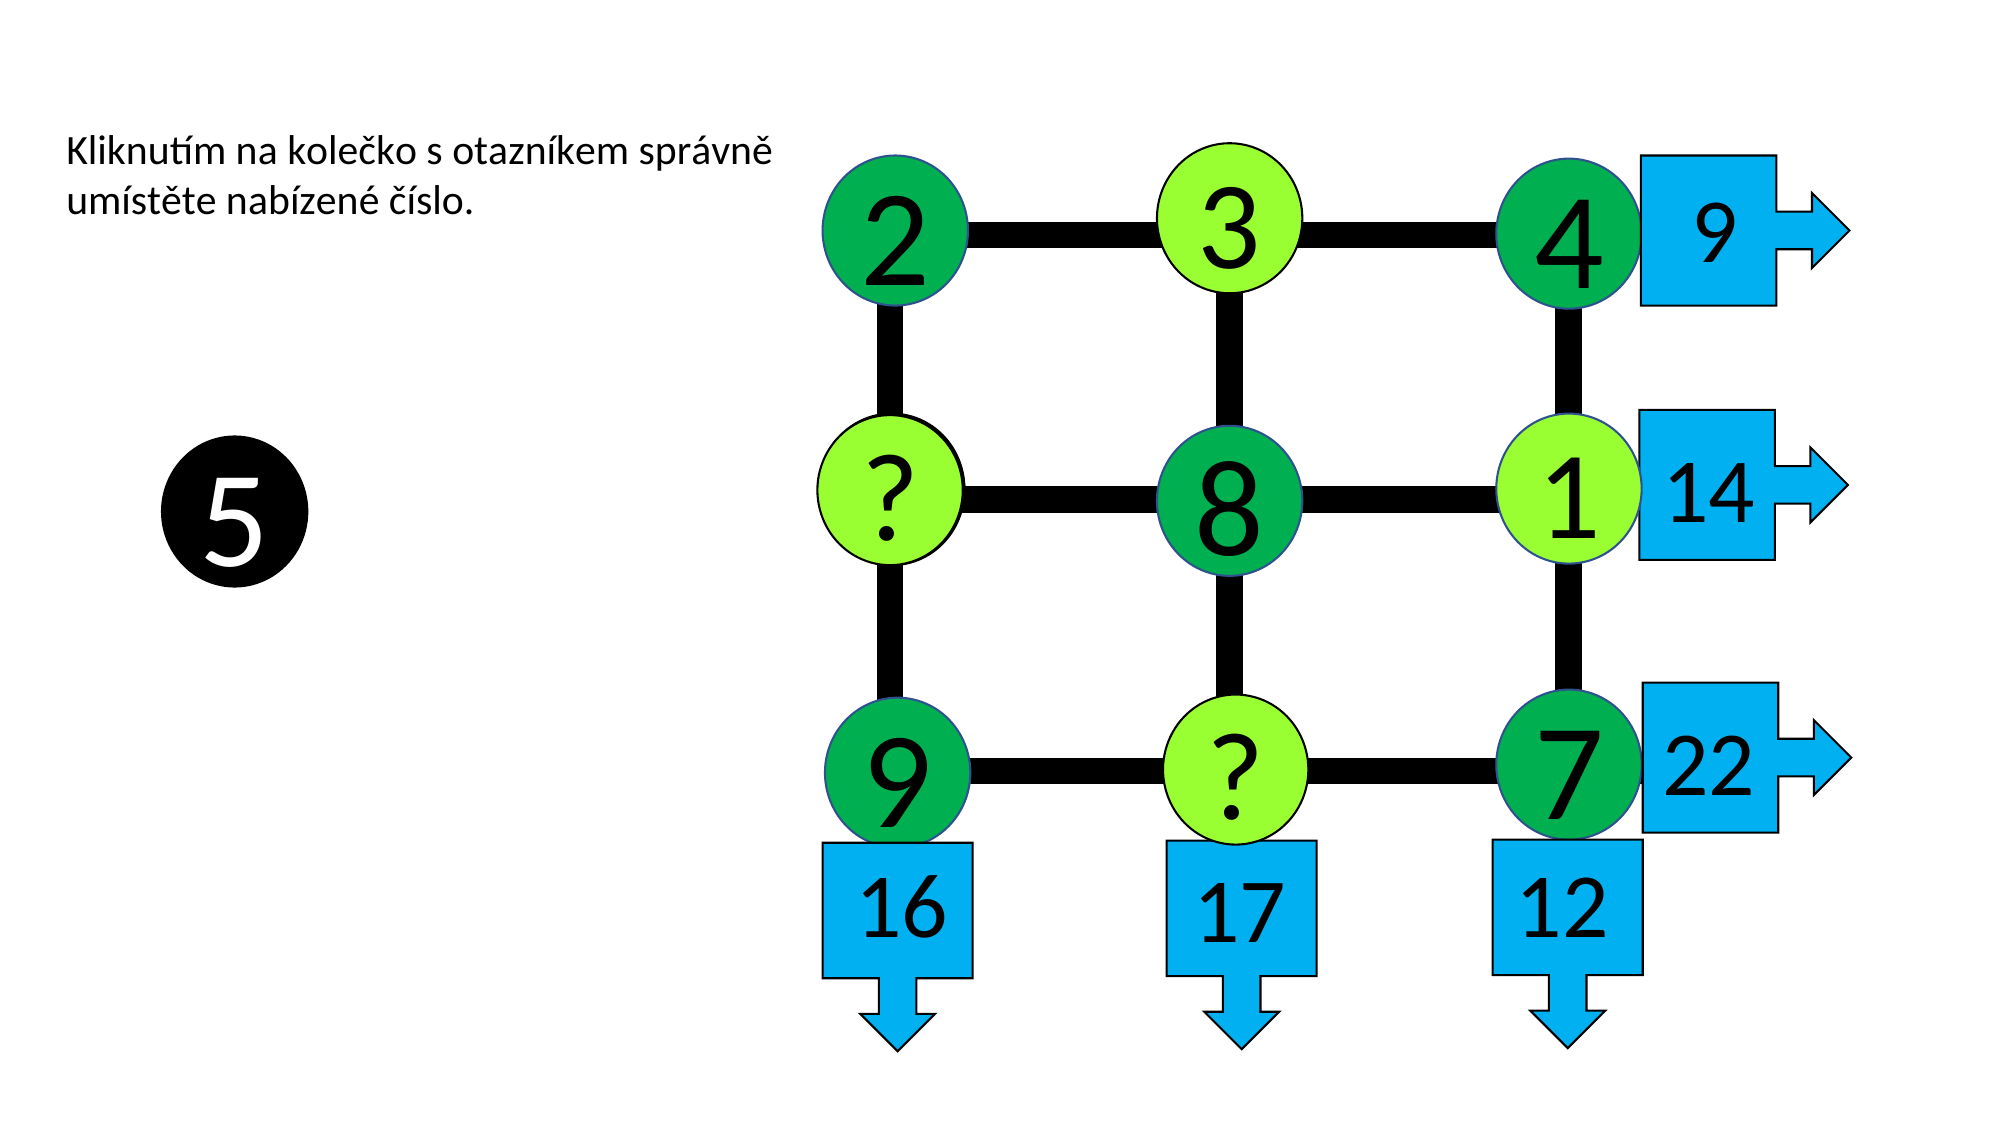

Kliknutím na kolečko s otazníkem správně
umístěte nabízené číslo.
3
2
4
9
1
?
5
14
8
5
7
?
22
9
16
12
17